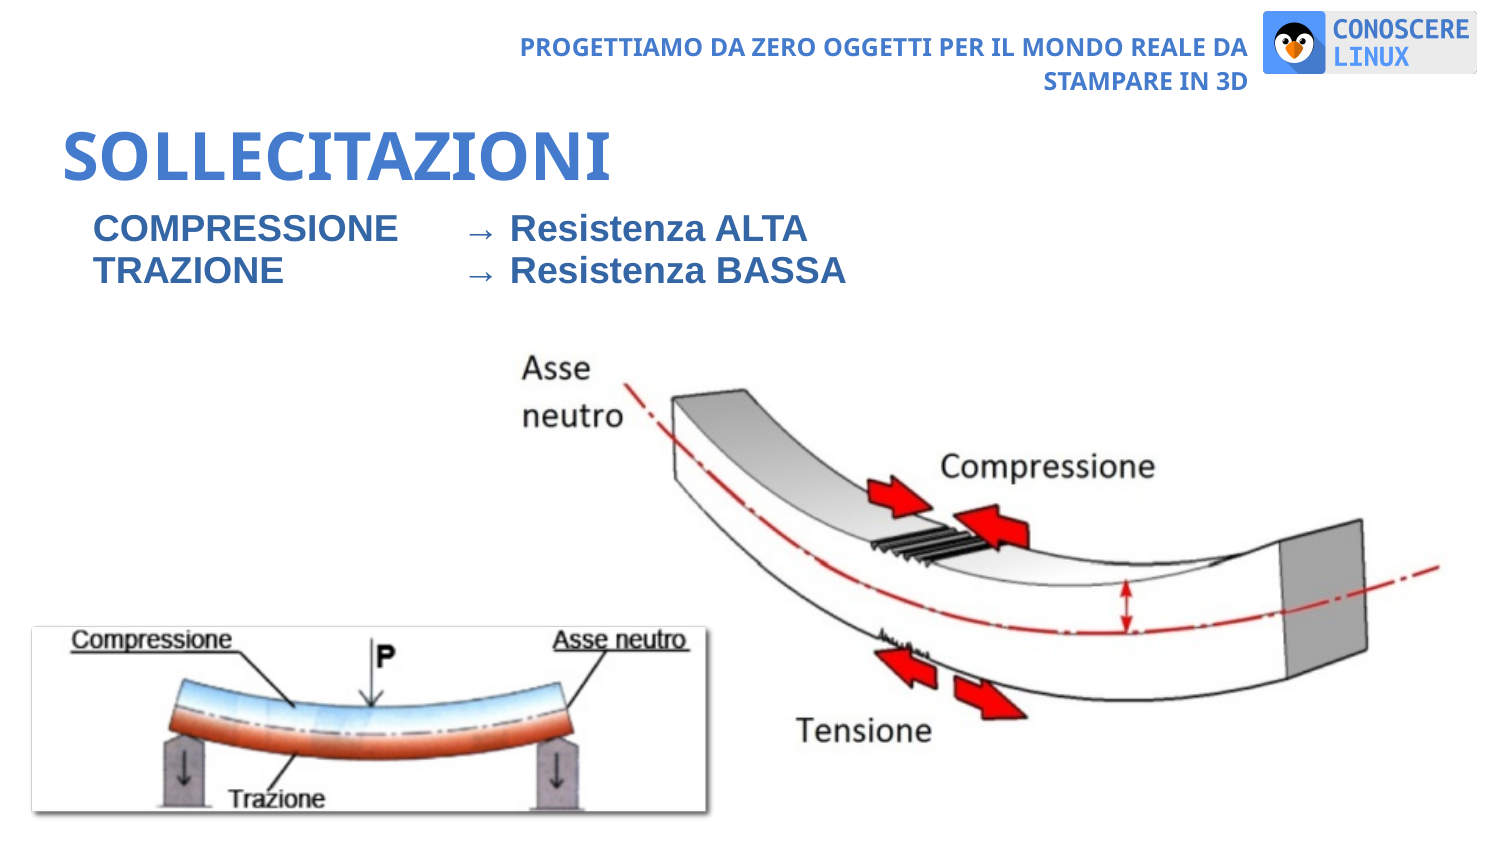

PROGETTIAMO DA ZERO OGGETTI PER IL MONDO REALE DA STAMPARE IN 3D
SOLLECITAZIONI
COMPRESSIONE 	→ Resistenza ALTA
TRAZIONE 			→ Resistenza BASSA